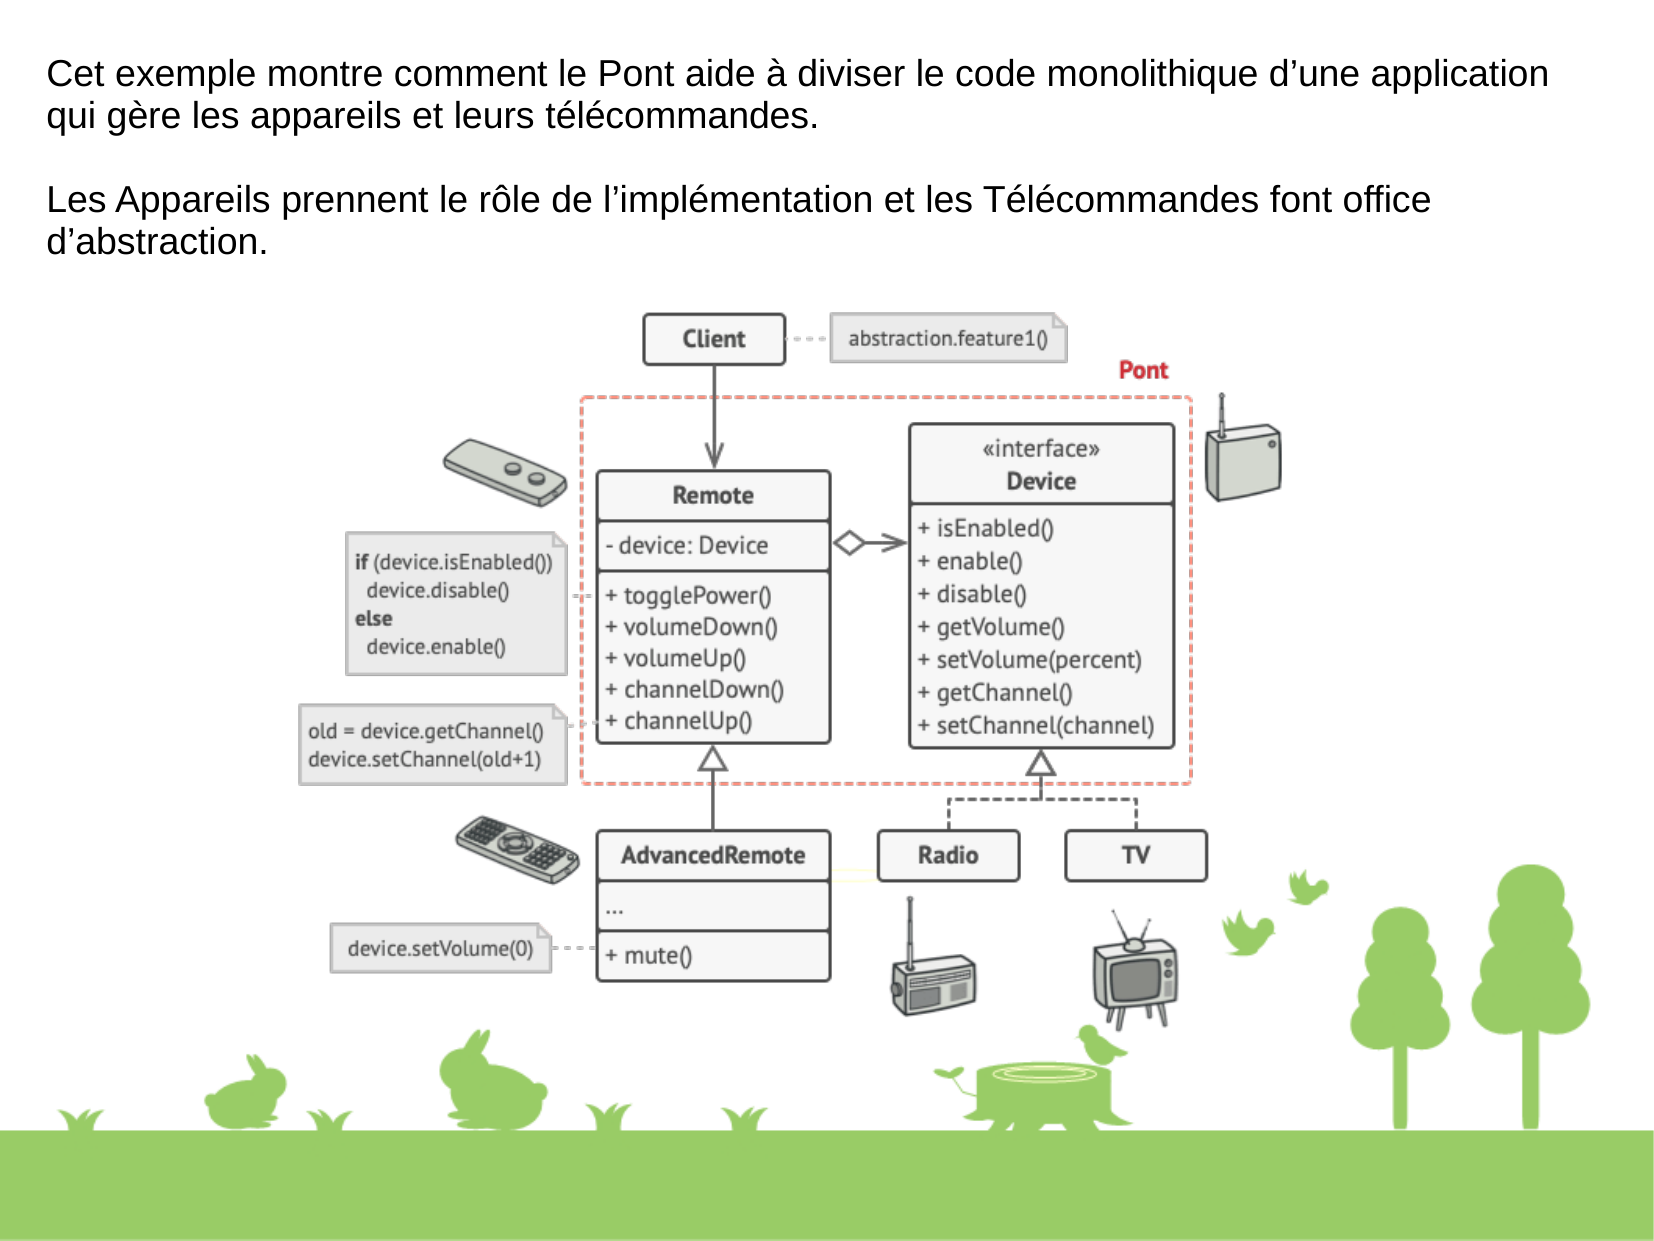

Cet exemple montre comment le Pont aide à diviser le code monolithique d’une application qui gère les appareils et leurs télécommandes.
Les Appareils prennent le rôle de l’implémentation et les Télécommandes font office d’abstraction.